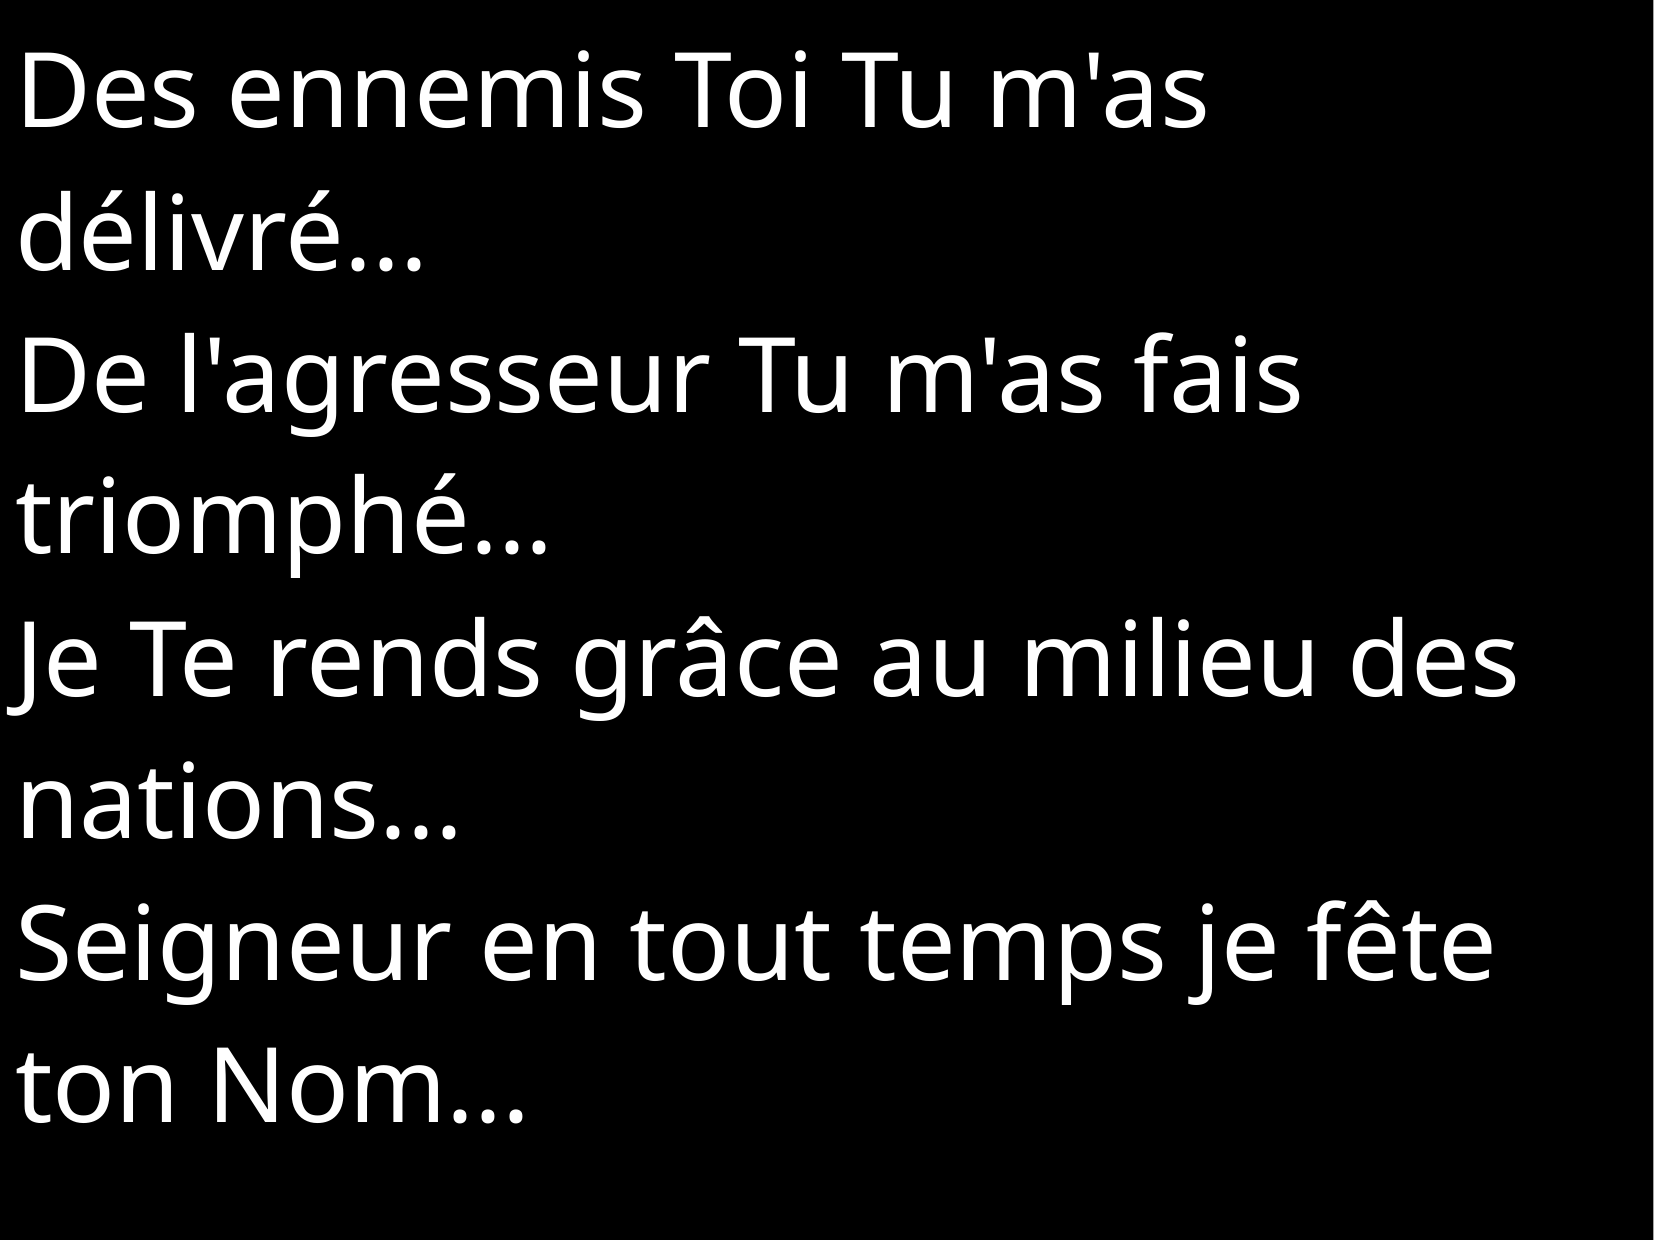

Des ennemis Toi Tu m'as délivré...
De l'agresseur Tu m'as fais triomphé...
Je Te rends grâce au milieu des nations...
Seigneur en tout temps je fête ton Nom...
.